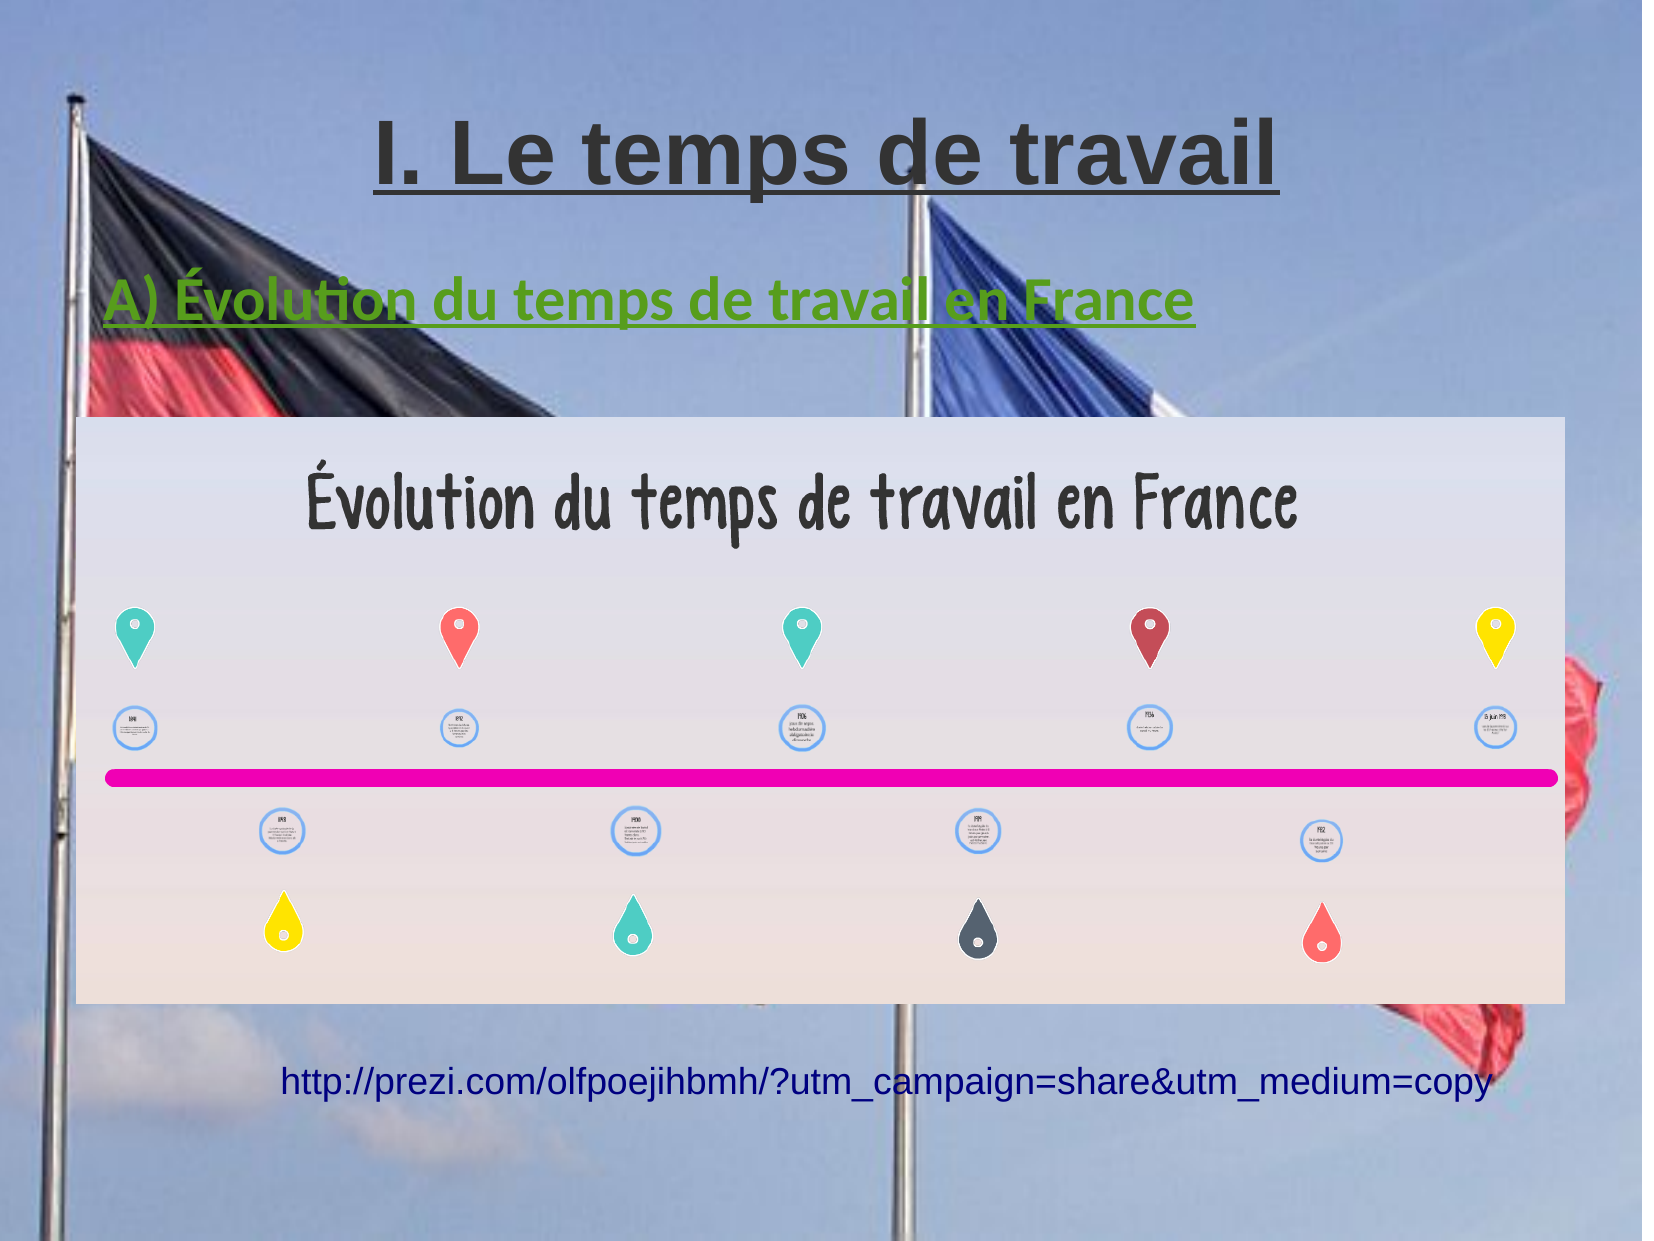

#
I. Le temps de travail
A) Évolution du temps de travail en France
http://prezi.com/olfpoejihbmh/?utm_campaign=share&utm_medium=copy